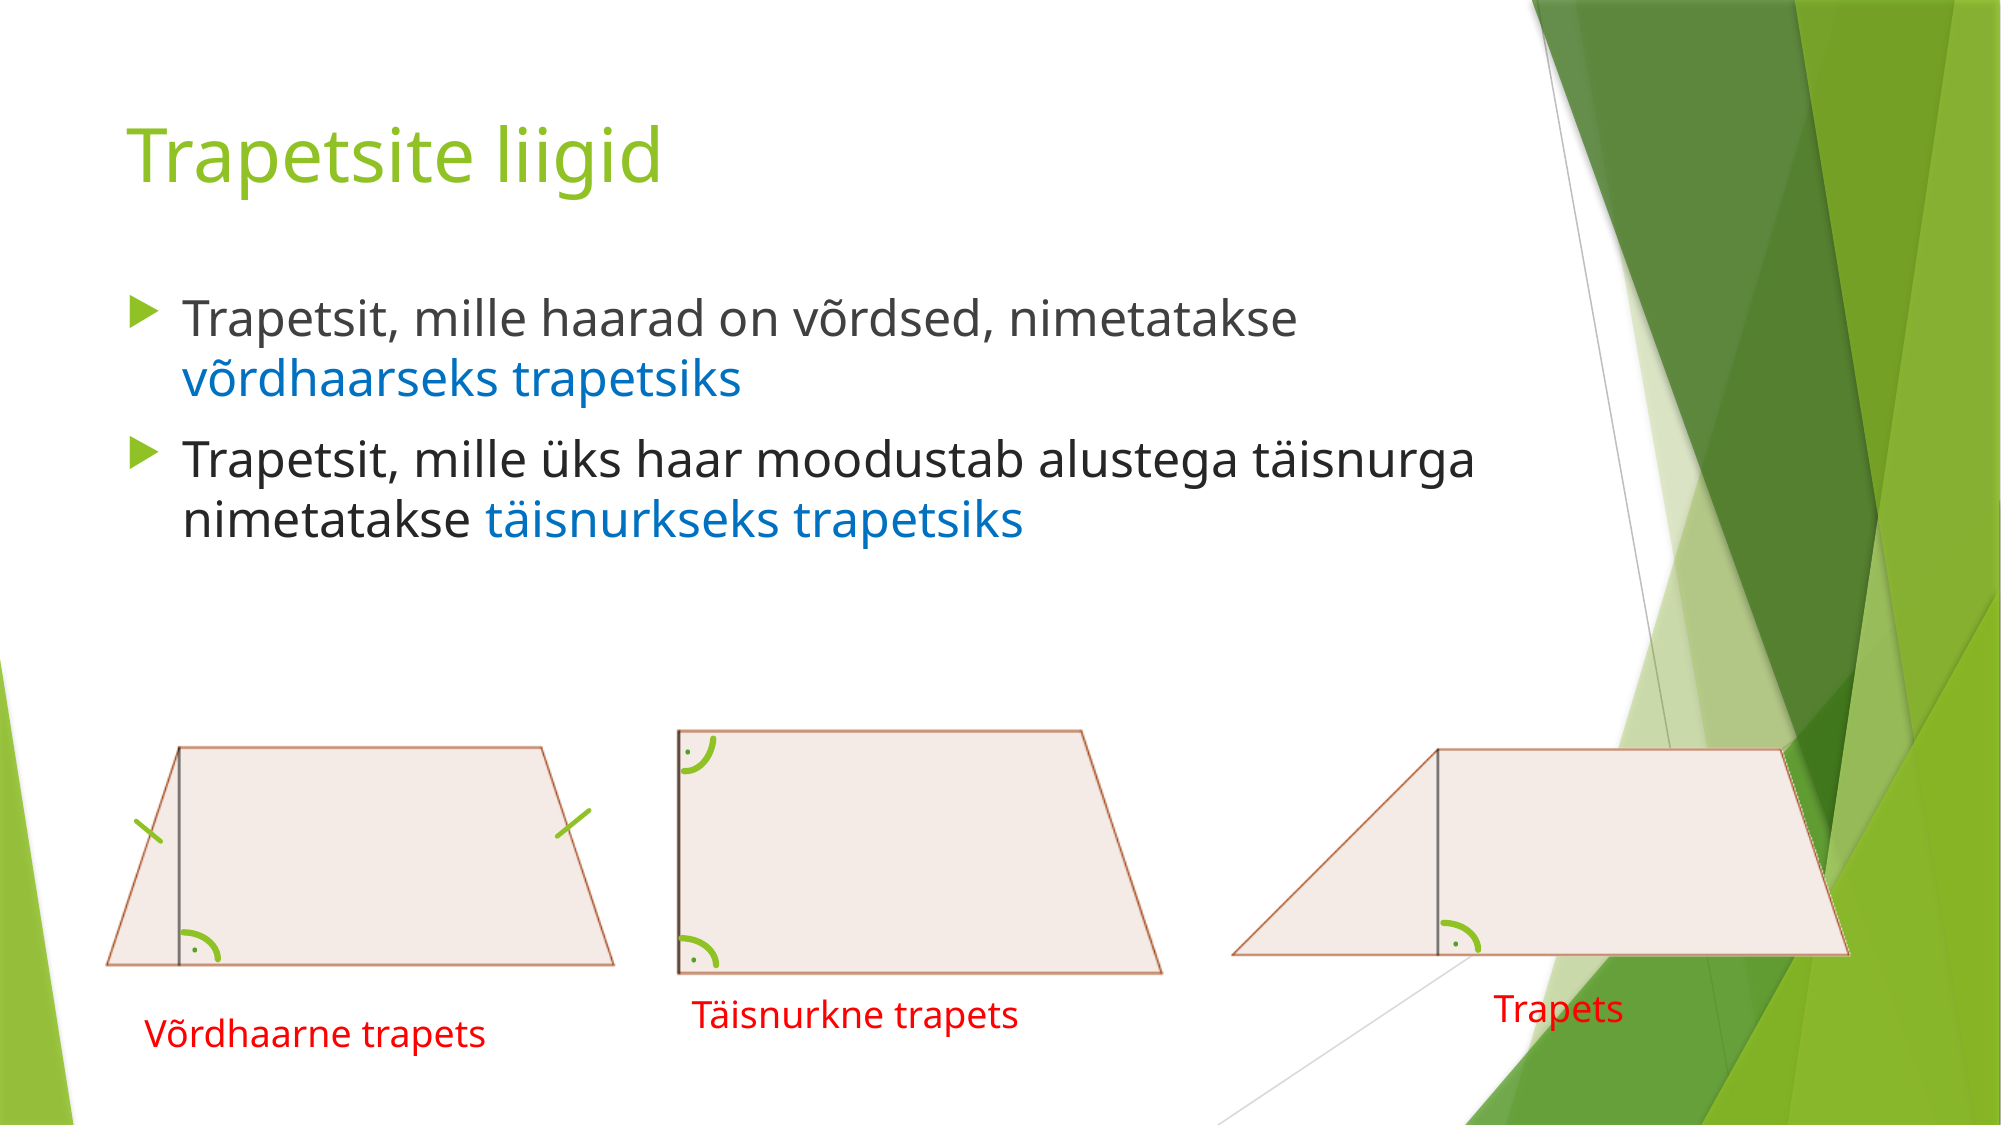

# Trapetsite liigid
Trapetsit, mille haarad on võrdsed, nimetatakse võrdhaarseks trapetsiks
Trapetsit, mille üks haar moodustab alustega täisnurga nimetatakse täisnurkseks trapetsiks
.
.
.
.
Trapets
Täisnurkne trapets
Võrdhaarne trapets